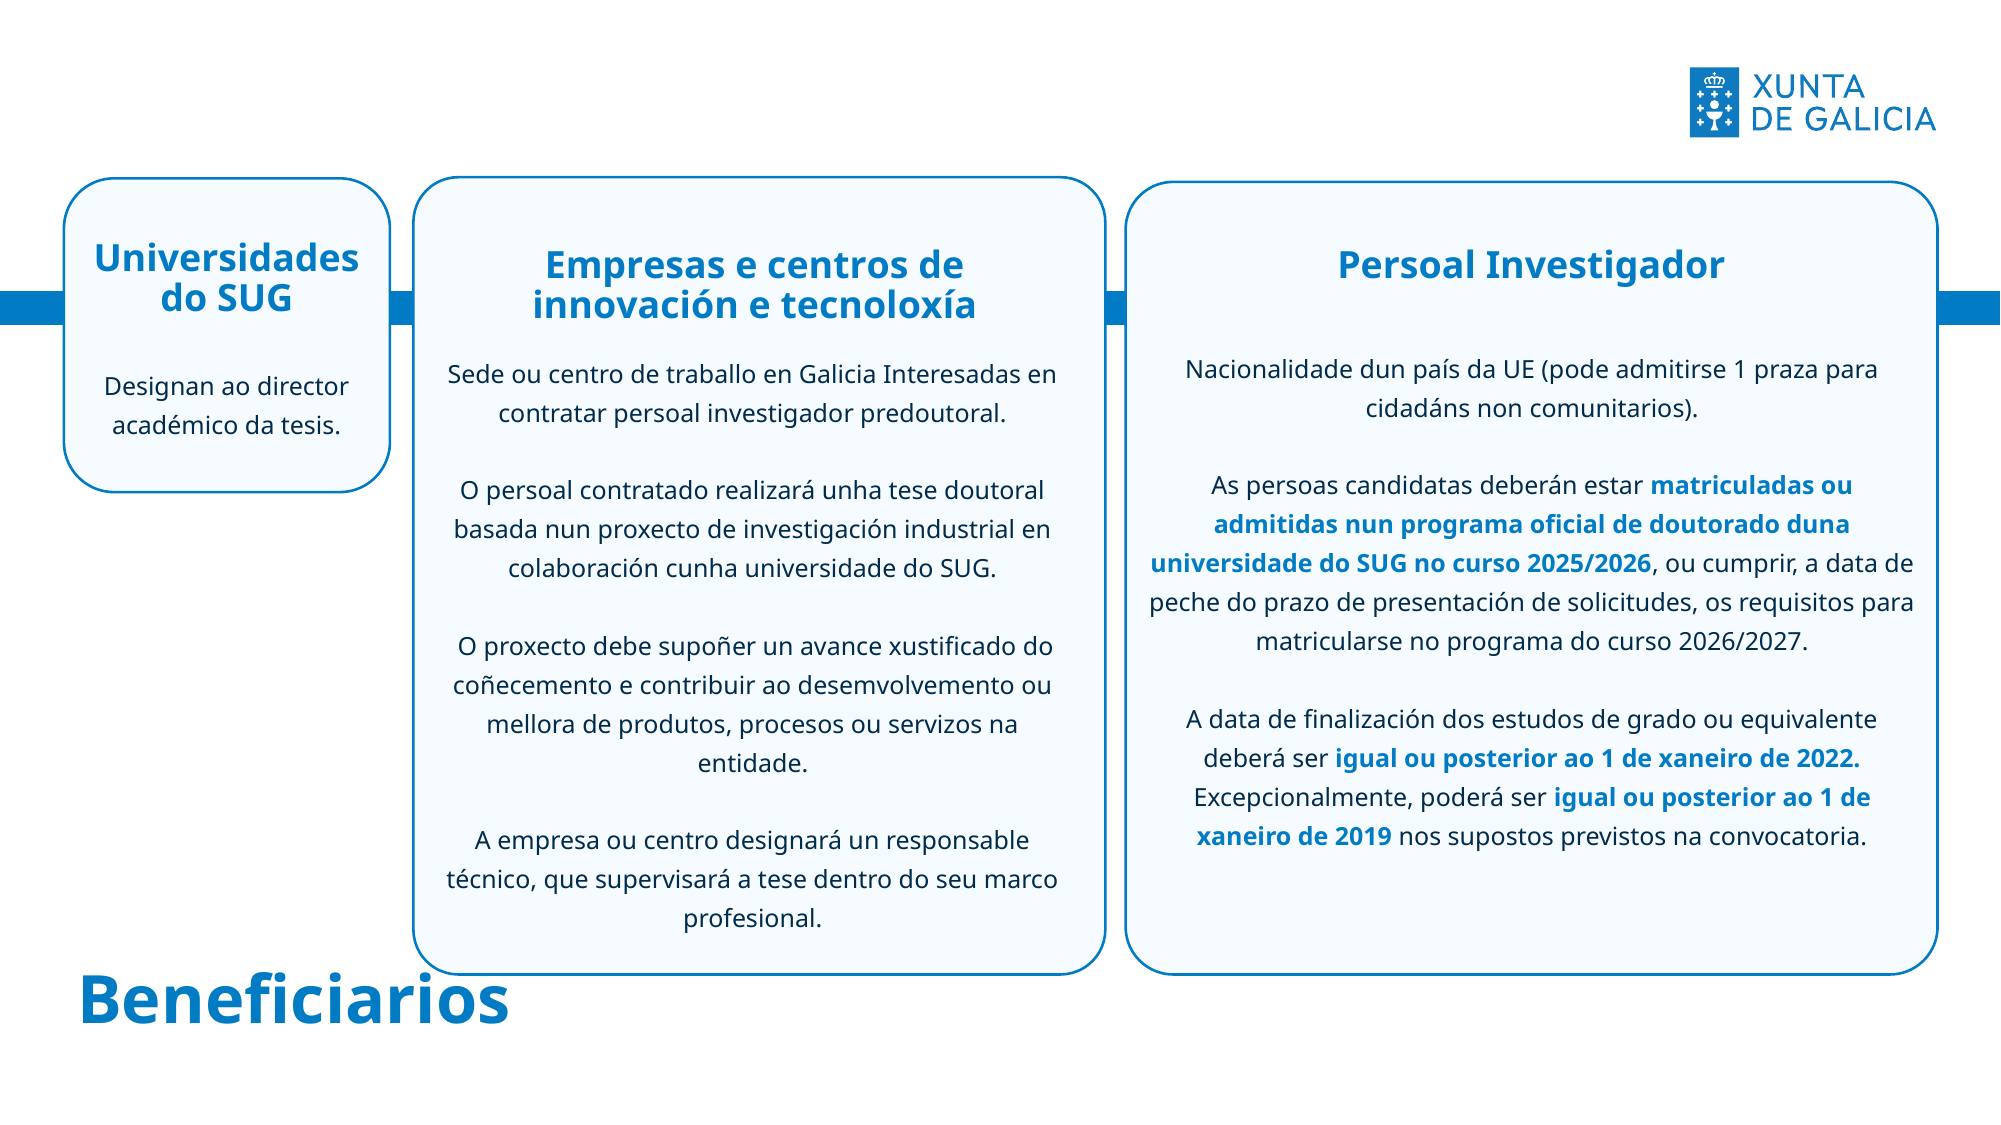

Universidades
do SUG
Empresas e centros de innovación e tecnoloxía
Persoal Investigador
Nacionalidade dun país da UE (pode admitirse 1 praza para cidadáns non comunitarios).
As persoas candidatas deberán estar matriculadas ou admitidas nun programa oficial de doutorado duna universidade do SUG no curso 2025/2026, ou cumprir, a data de peche do prazo de presentación de solicitudes, os requisitos para matricularse no programa do curso 2026/2027.
A data de finalización dos estudos de grado ou equivalente deberá ser igual ou posterior ao 1 de xaneiro de 2022. Excepcionalmente, poderá ser igual ou posterior ao 1 de xaneiro de 2019 nos supostos previstos na convocatoria.
Sede ou centro de traballo en Galicia Interesadas en contratar persoal investigador predoutoral.
O persoal contratado realizará unha tese doutoral basada nun proxecto de investigación industrial en colaboración cunha universidade do SUG.
 O proxecto debe supoñer un avance xustificado do coñecemento e contribuir ao desemvolvemento ou mellora de produtos, procesos ou servizos na entidade.
A empresa ou centro designará un responsable técnico, que supervisará a tese dentro do seu marco profesional.
Designan ao director académico da tesis.
Beneficiarios